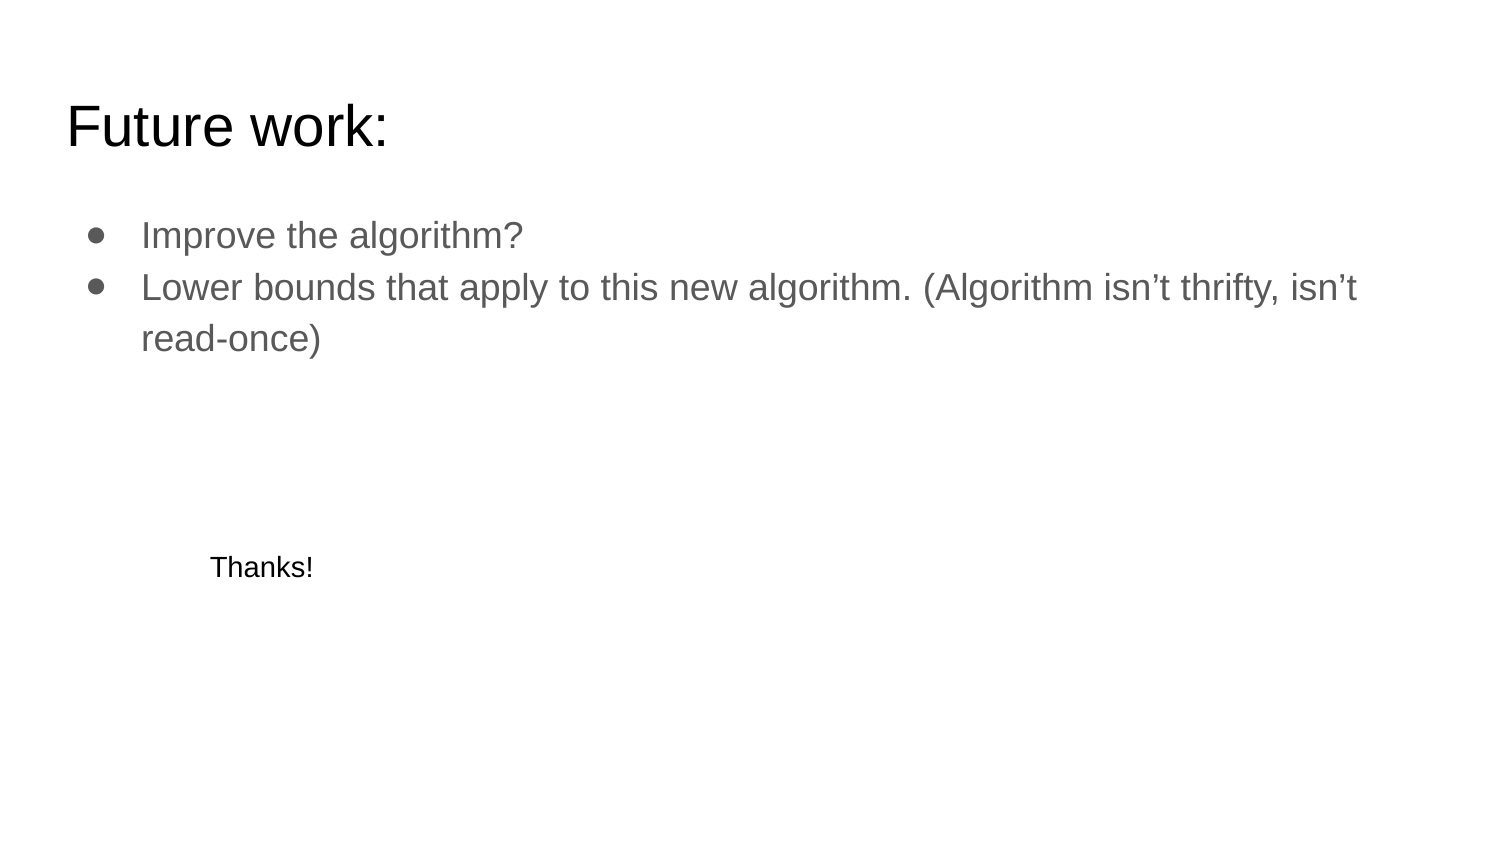

# Future work:
Improve the algorithm?
Lower bounds that apply to this new algorithm. (Algorithm isn’t thrifty, isn’t read-once)
Thanks!